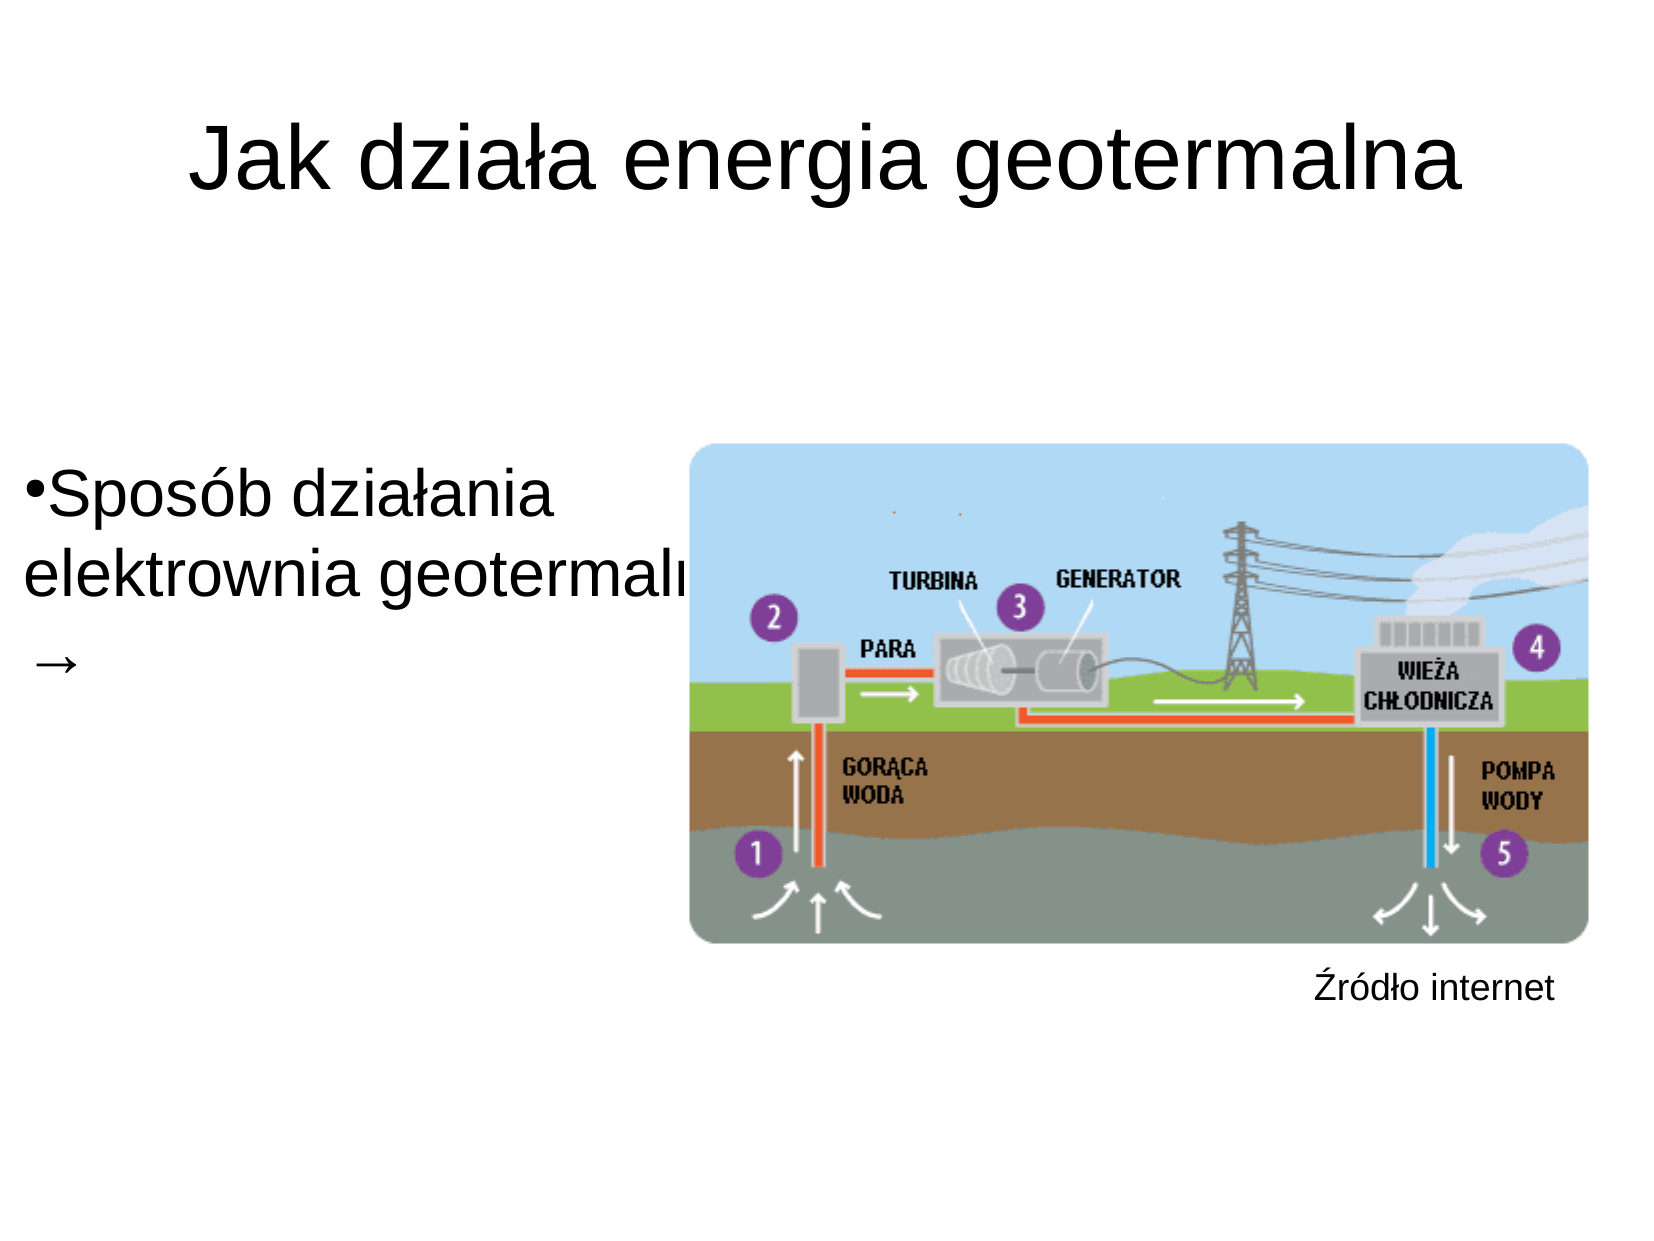

# Jak działa energia geotermalna
Sposób działania elektrownia geotermalna →
Źródło internet